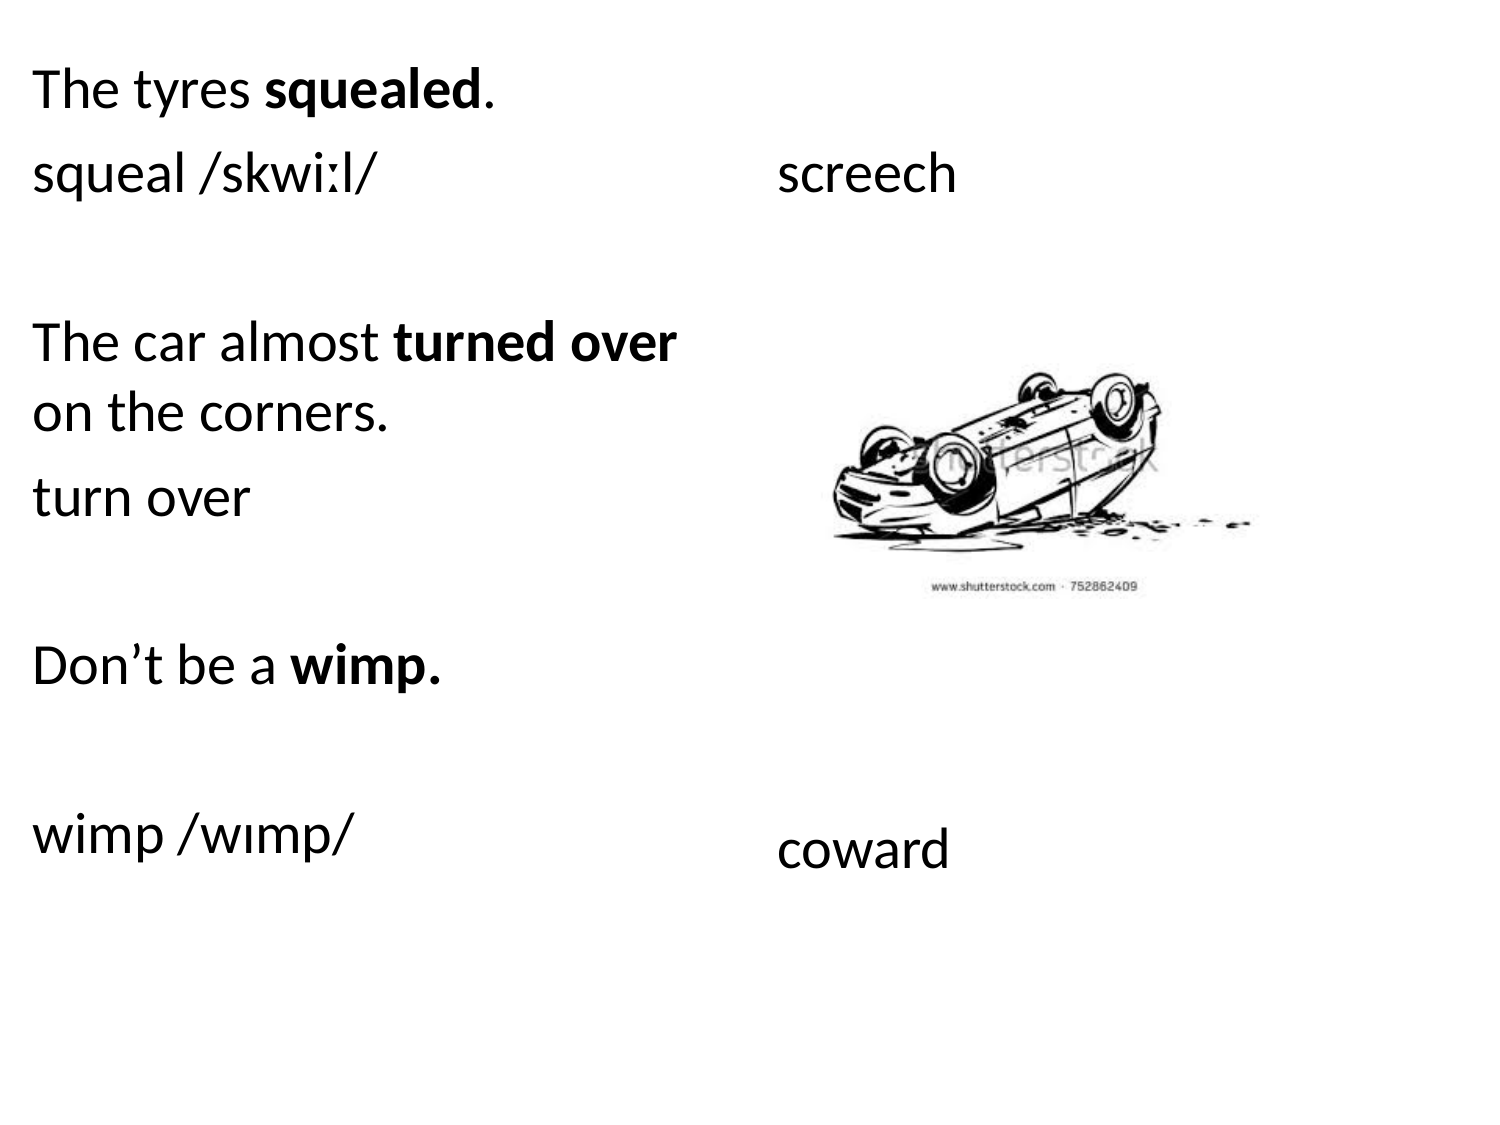

# The tyres squealed.
squeal /skwiːl/
The car almost turned over on the corners.
turn over
Don’t be a wimp.
wimp /wɪmp/
screech
coward